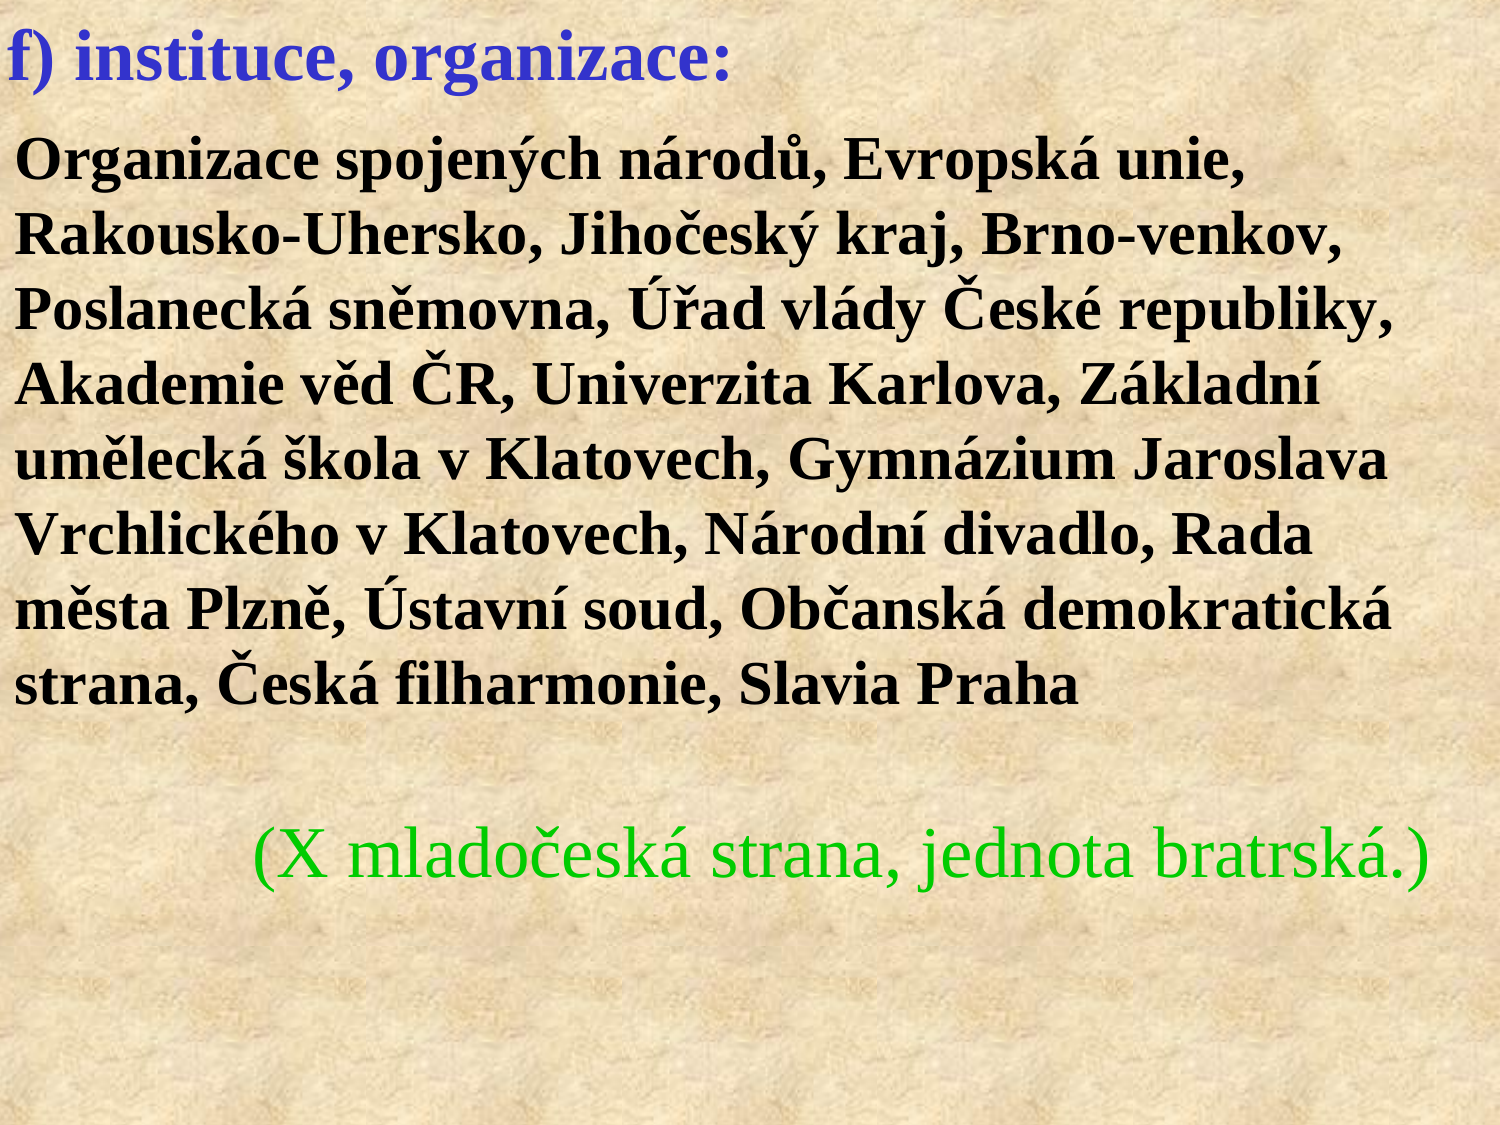

f) instituce, organizace:
Organizace spojených národů, Evropská unie,
Rakousko-Uhersko, Jihočeský kraj, Brno-venkov,
Poslanecká sněmovna, Úřad vlády České republiky, Akademie věd ČR, Univerzita Karlova, Základní umělecká škola v Klatovech, Gymnázium Jaroslava Vrchlického v Klatovech, Národní divadlo, Rada města Plzně, Ústavní soud, Občanská demokratická strana, Česká filharmonie, Slavia Praha
 (X mladočeská strana, jednota bratrská.)